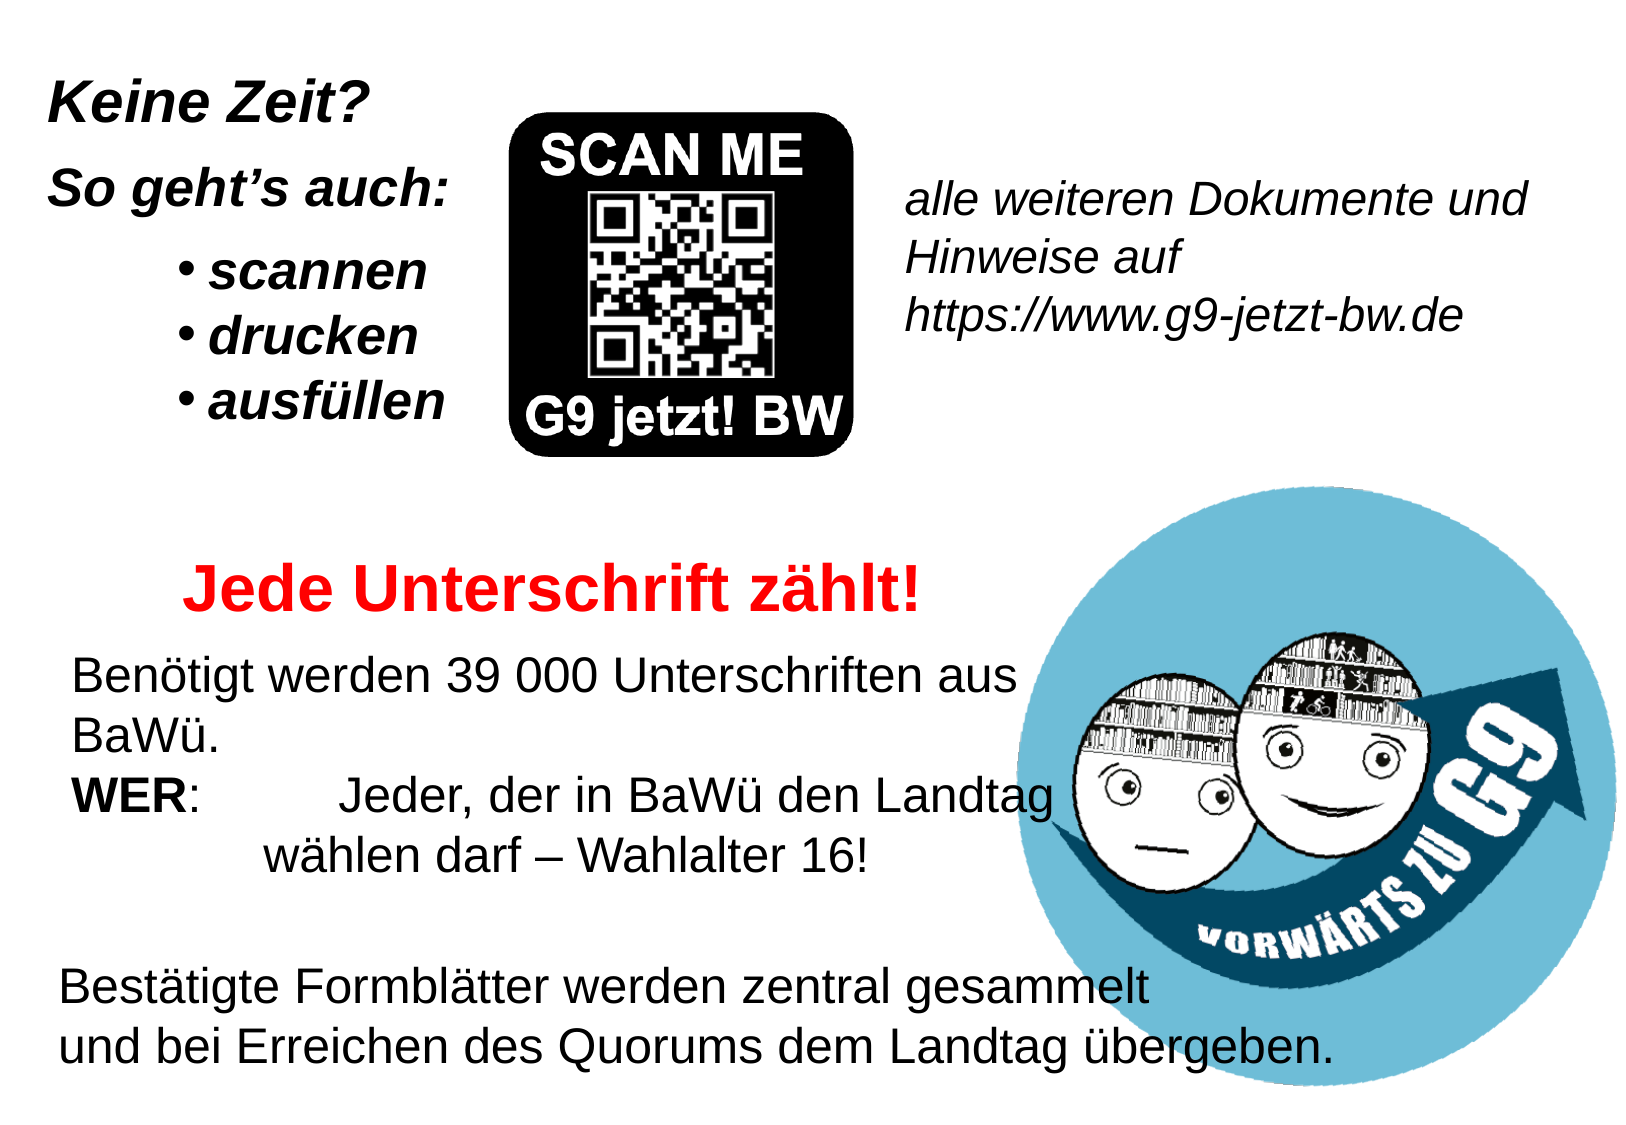

Keine Zeit?
So geht’s auch:
scannen
drucken
ausfüllen
alle weiteren Dokumente und Hinweise auf
https://www.g9-jetzt-bw.de
Jede Unterschrift zählt!
Benötigt werden 39 000 Unterschriften aus BaWü.
WER: 	Jeder, der in BaWü den Landtag wählen darf – Wahlalter 16!
Bestätigte Formblätter werden zentral gesammelt
und bei Erreichen des Quorums dem Landtag übergeben.